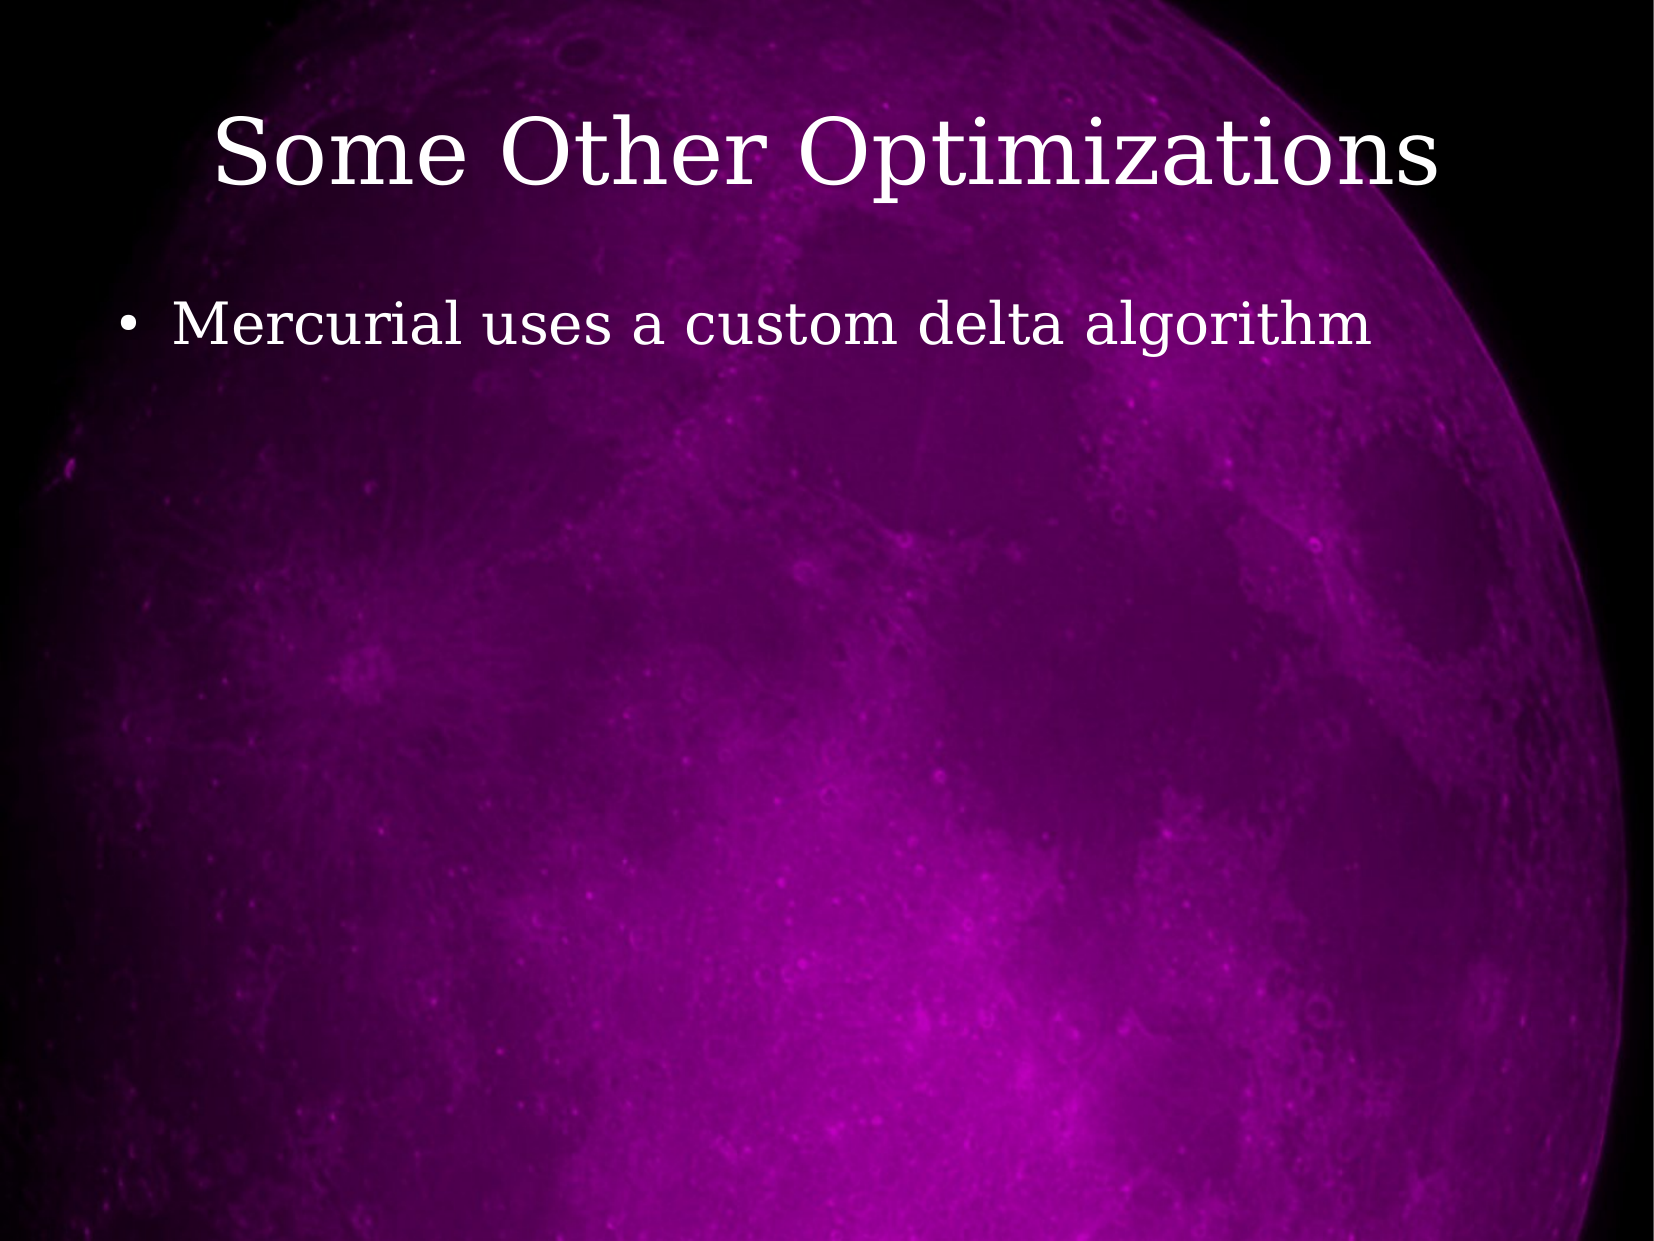

# Some Other Optimizations
Mercurial uses a custom delta algorithm